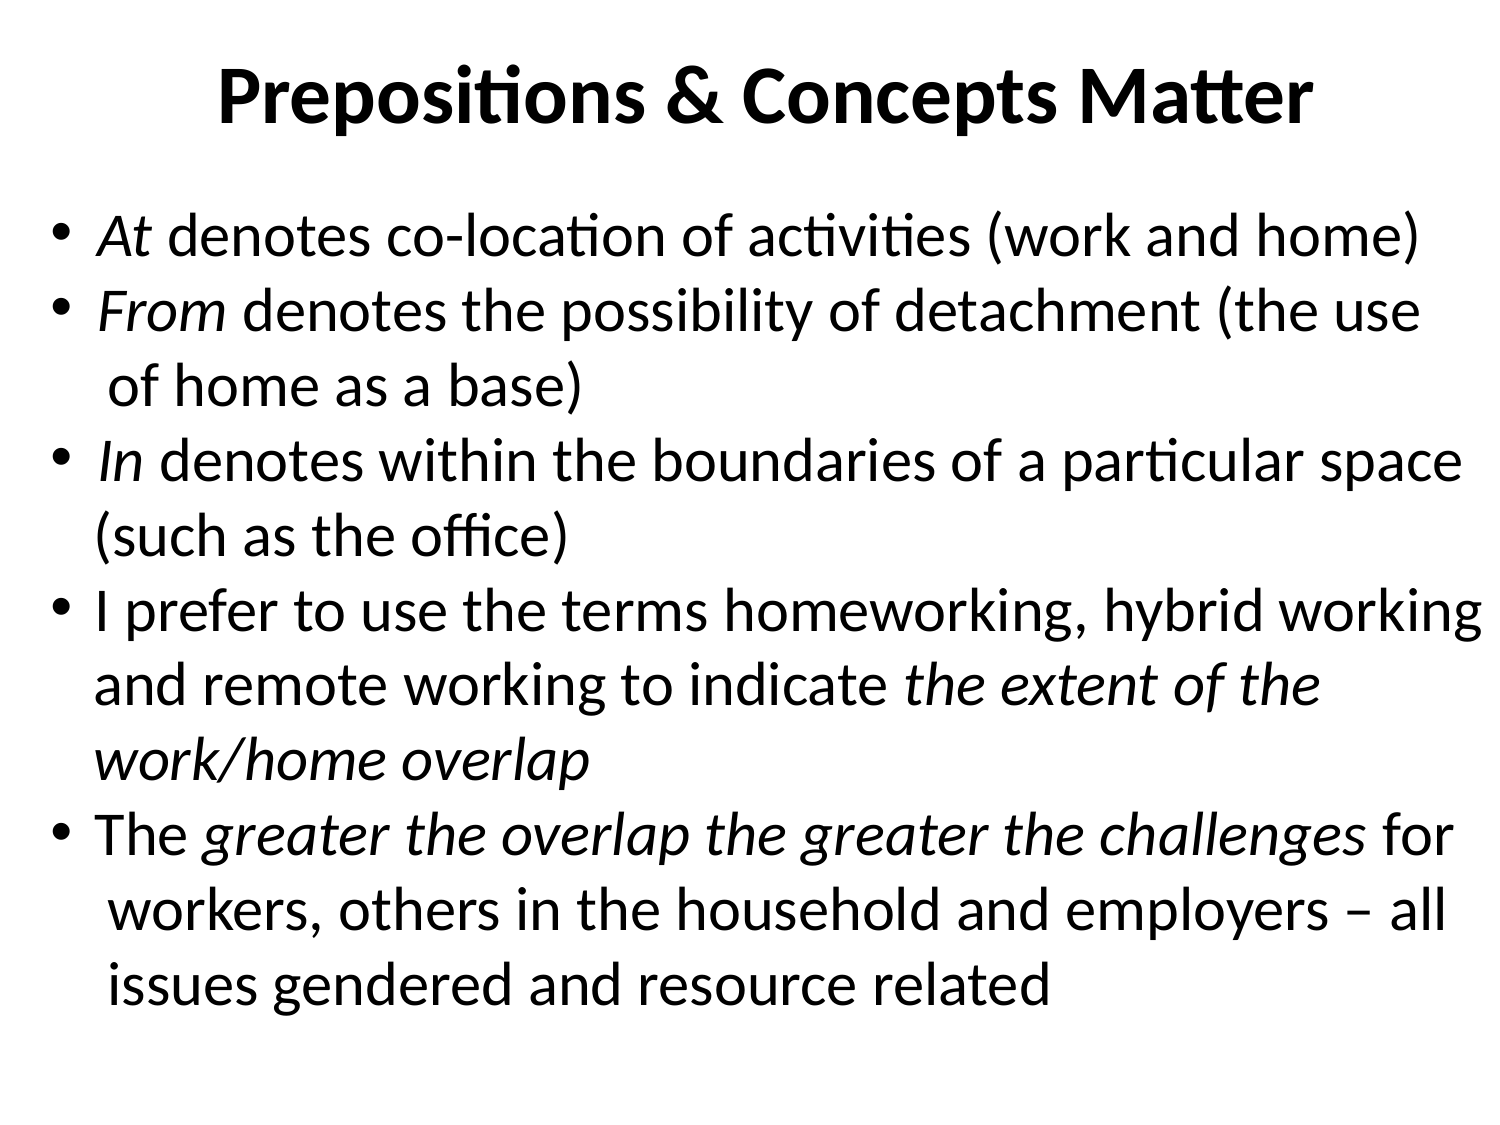

Prepositions & Concepts Matter
At denotes co-location of activities (work and home)
From denotes the possibility of detachment (the use
 of home as a base)
In denotes within the boundaries of a particular space
 (such as the office)
I prefer to use the terms homeworking, hybrid working
 and remote working to indicate the extent of the
 work/home overlap
The greater the overlap the greater the challenges for
 workers, others in the household and employers – all
 issues gendered and resource related